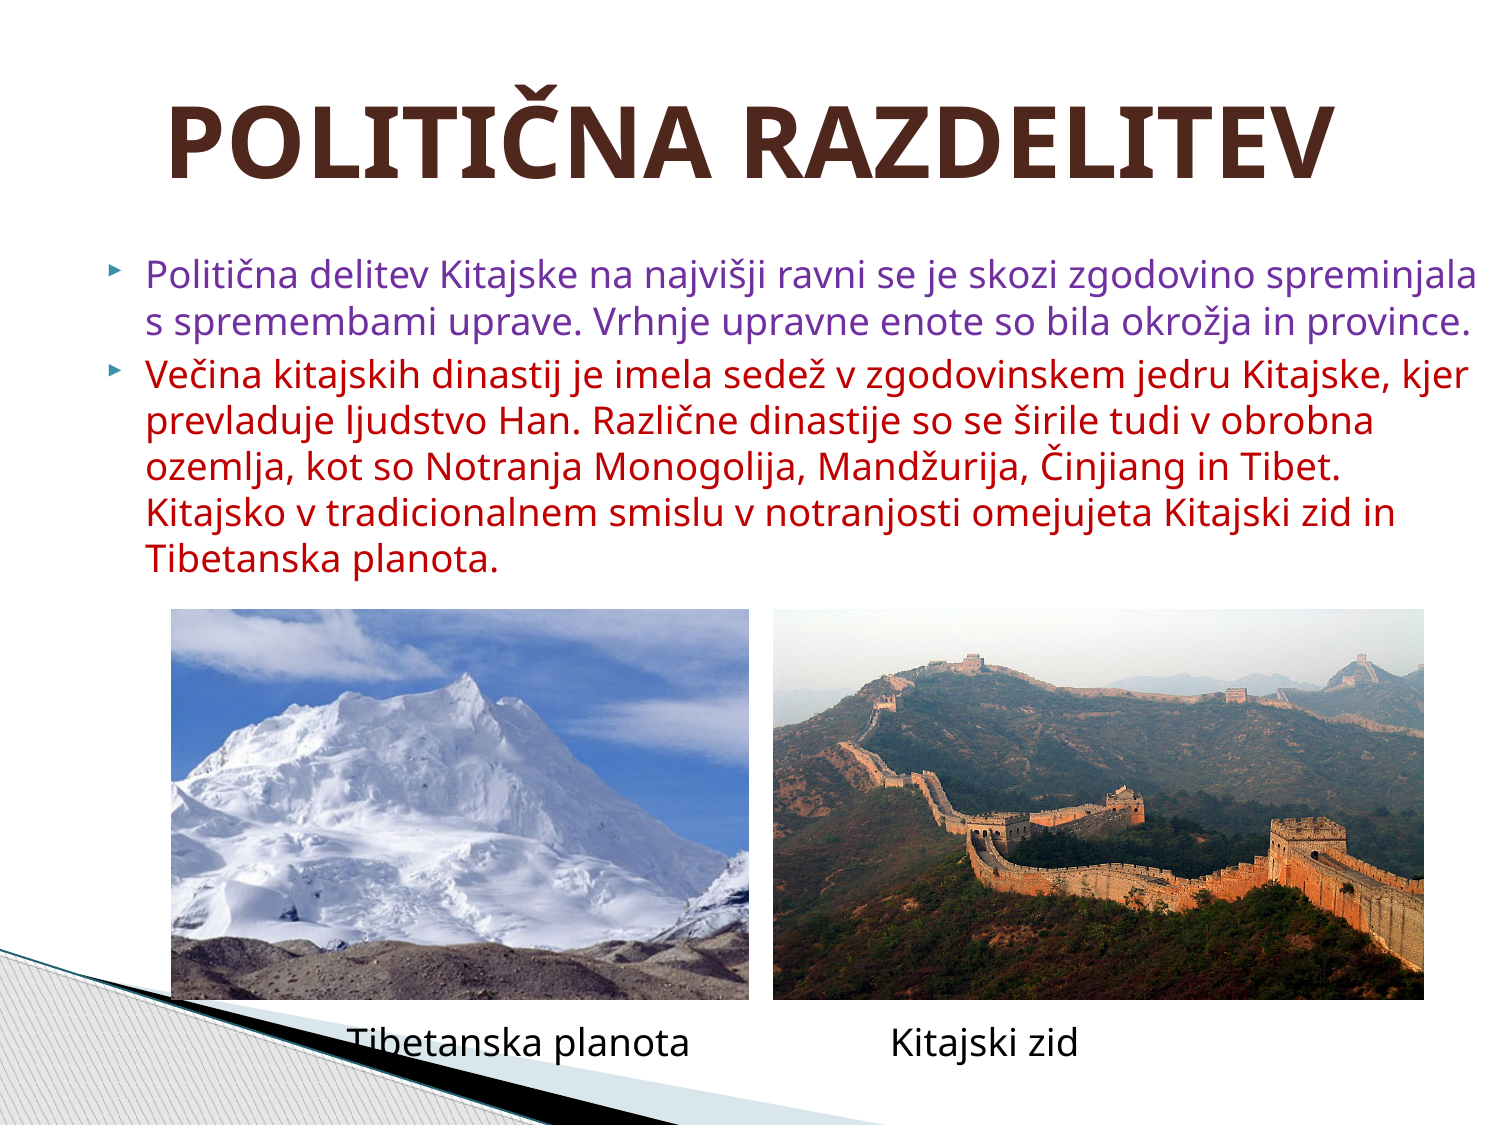

POLITIČNA RAZDELITEV
# Politična delitev Kitajske na najvišji ravni se je skozi zgodovino spreminjala s spremembami uprave. Vrhnje upravne enote so bila okrožja in province.
Večina kitajskih dinastij je imela sedež v zgodovinskem jedru Kitajske, kjer prevladuje ljudstvo Han. Različne dinastije so se širile tudi v obrobna ozemlja, kot so Notranja Monogolija, Mandžurija, Činjiang in Tibet. Kitajsko v tradicionalnem smislu v notranjosti omejujeta Kitajski zid in Tibetanska planota.
 Tibetanska planota Kitajski zid